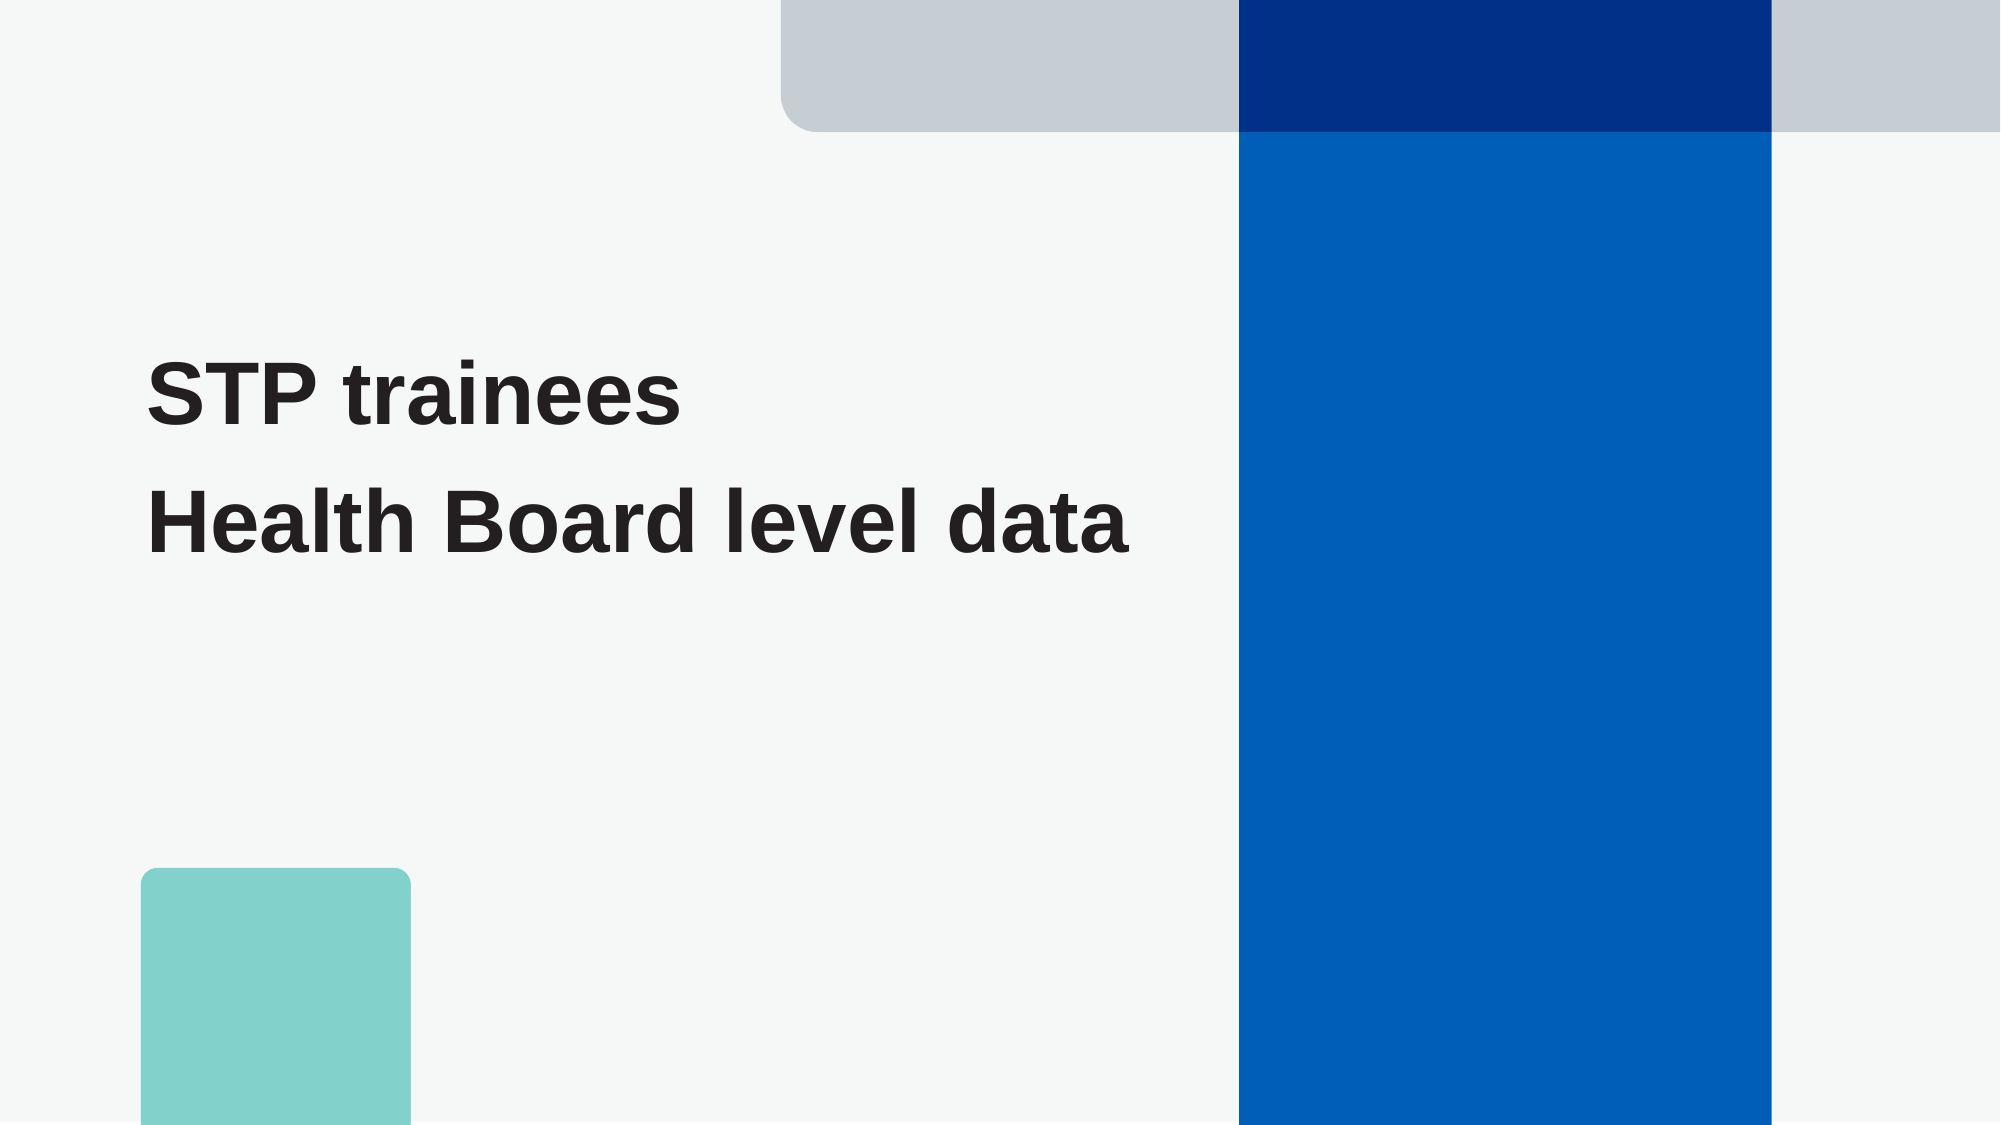

# STP trainees
Health Board level data